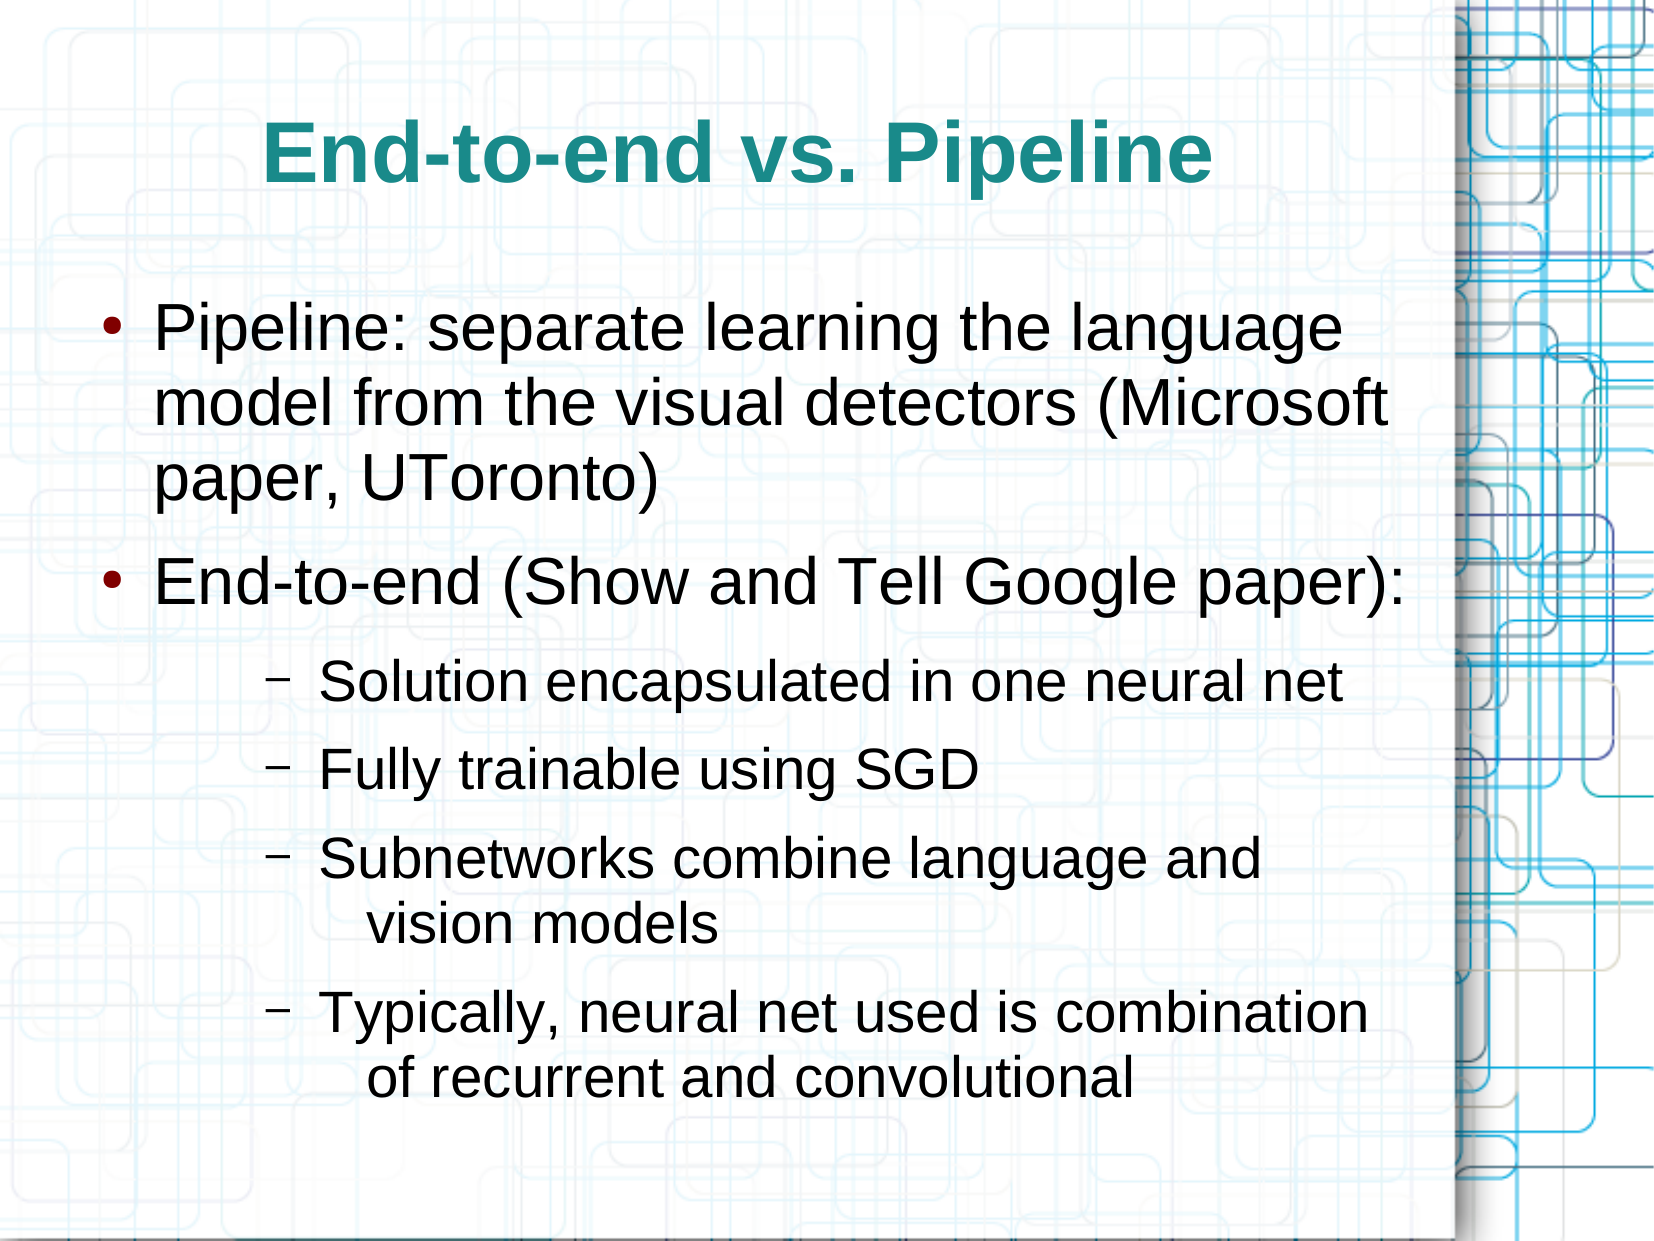

# End-to-end vs. Pipeline
Pipeline: separate learning the language model from the visual detectors (Microsoft paper, UToronto)
End-to-end (Show and Tell Google paper):
Solution encapsulated in one neural net
Fully trainable using SGD
Subnetworks combine language and vision models
Typically, neural net used is combination of recurrent and convolutional